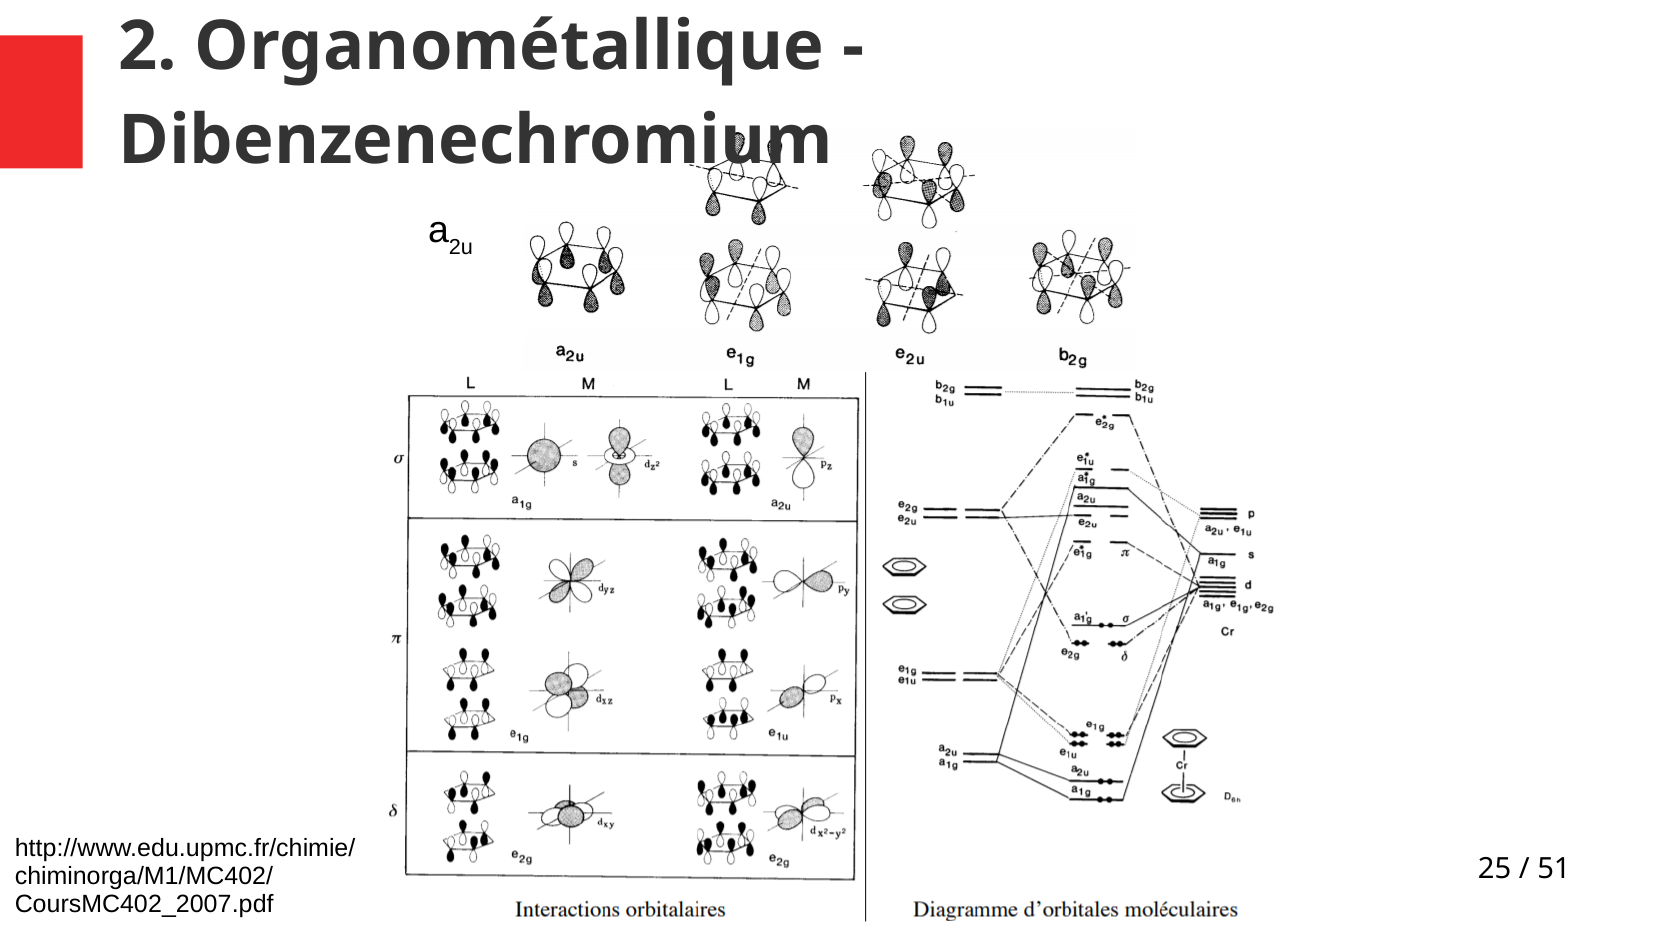

# 2. Organométallique -Dibenzenechromium
a2u
http://www.edu.upmc.fr/chimie/chiminorga/M1/MC402/CoursMC402_2007.pdf
25